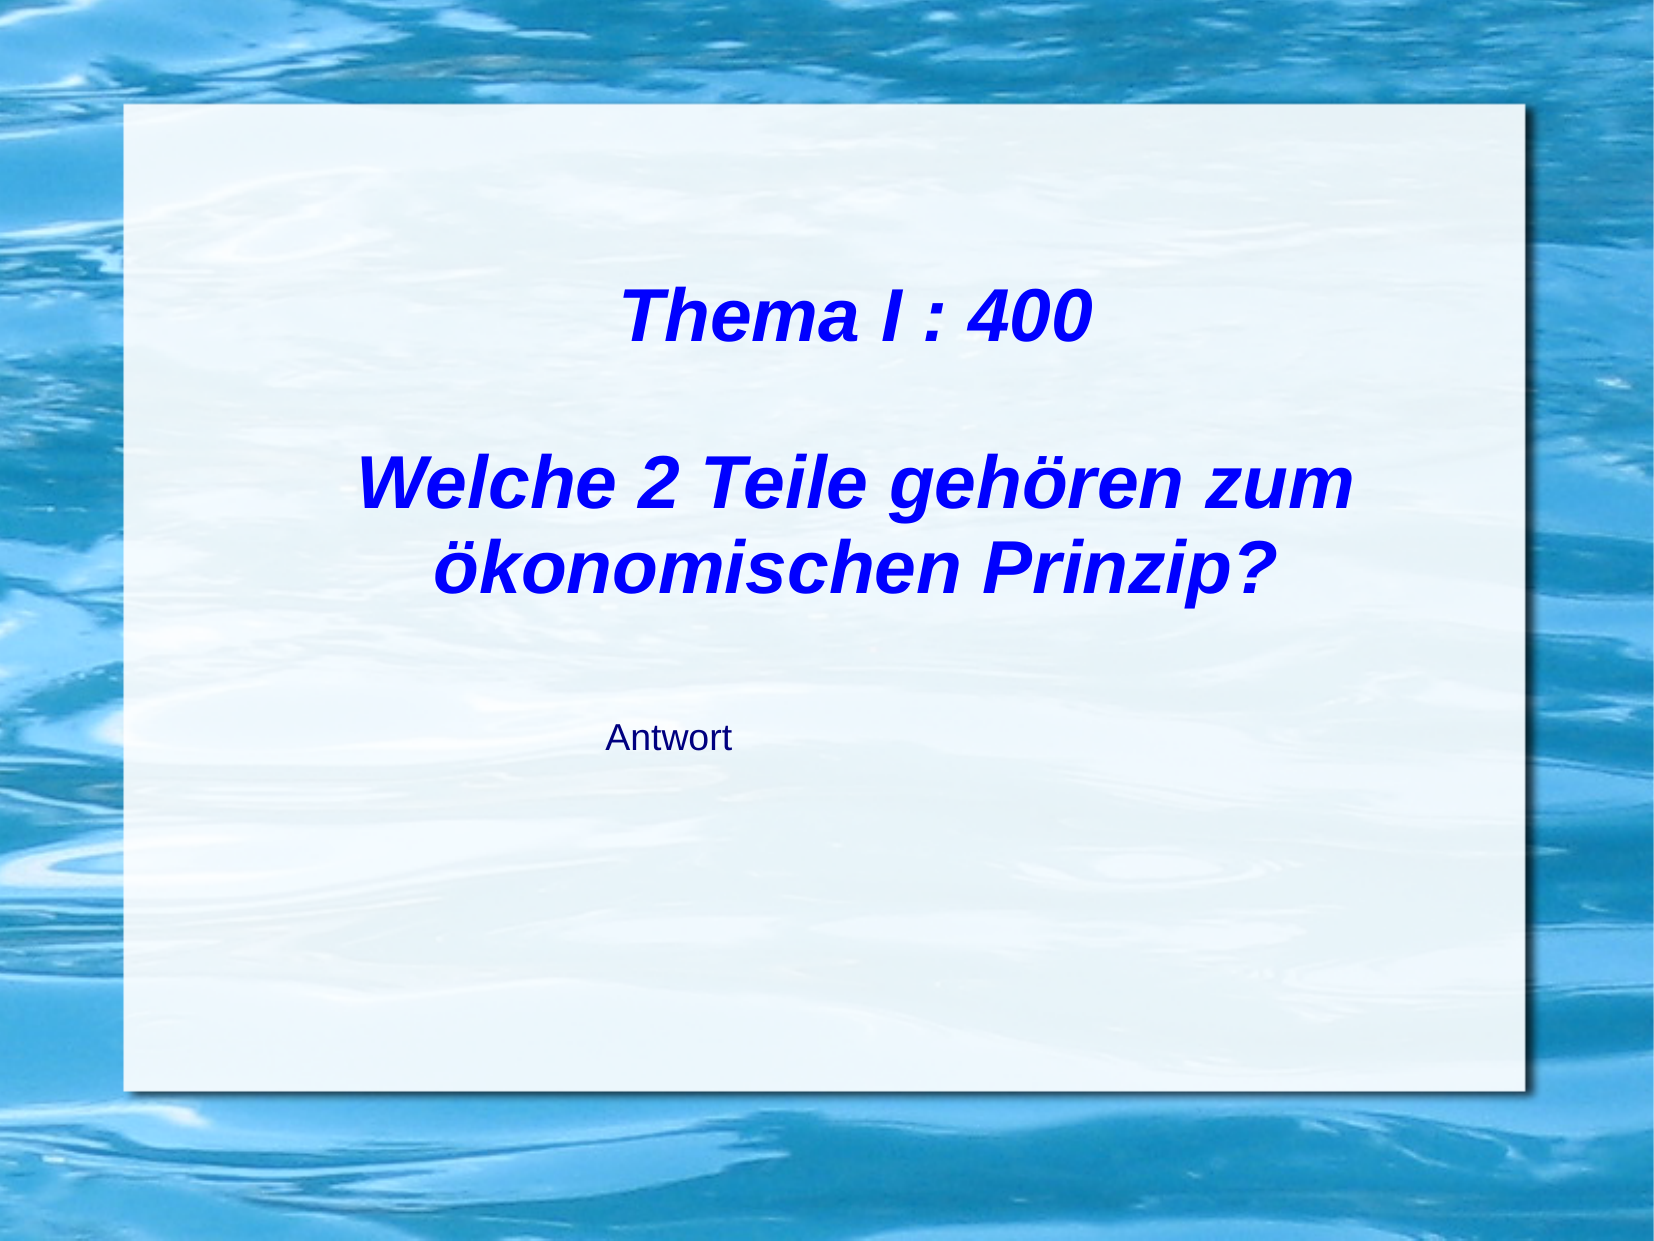

Thema I : 400
Welche 2 Teile gehören zum ökonomischen Prinzip?
Antwort